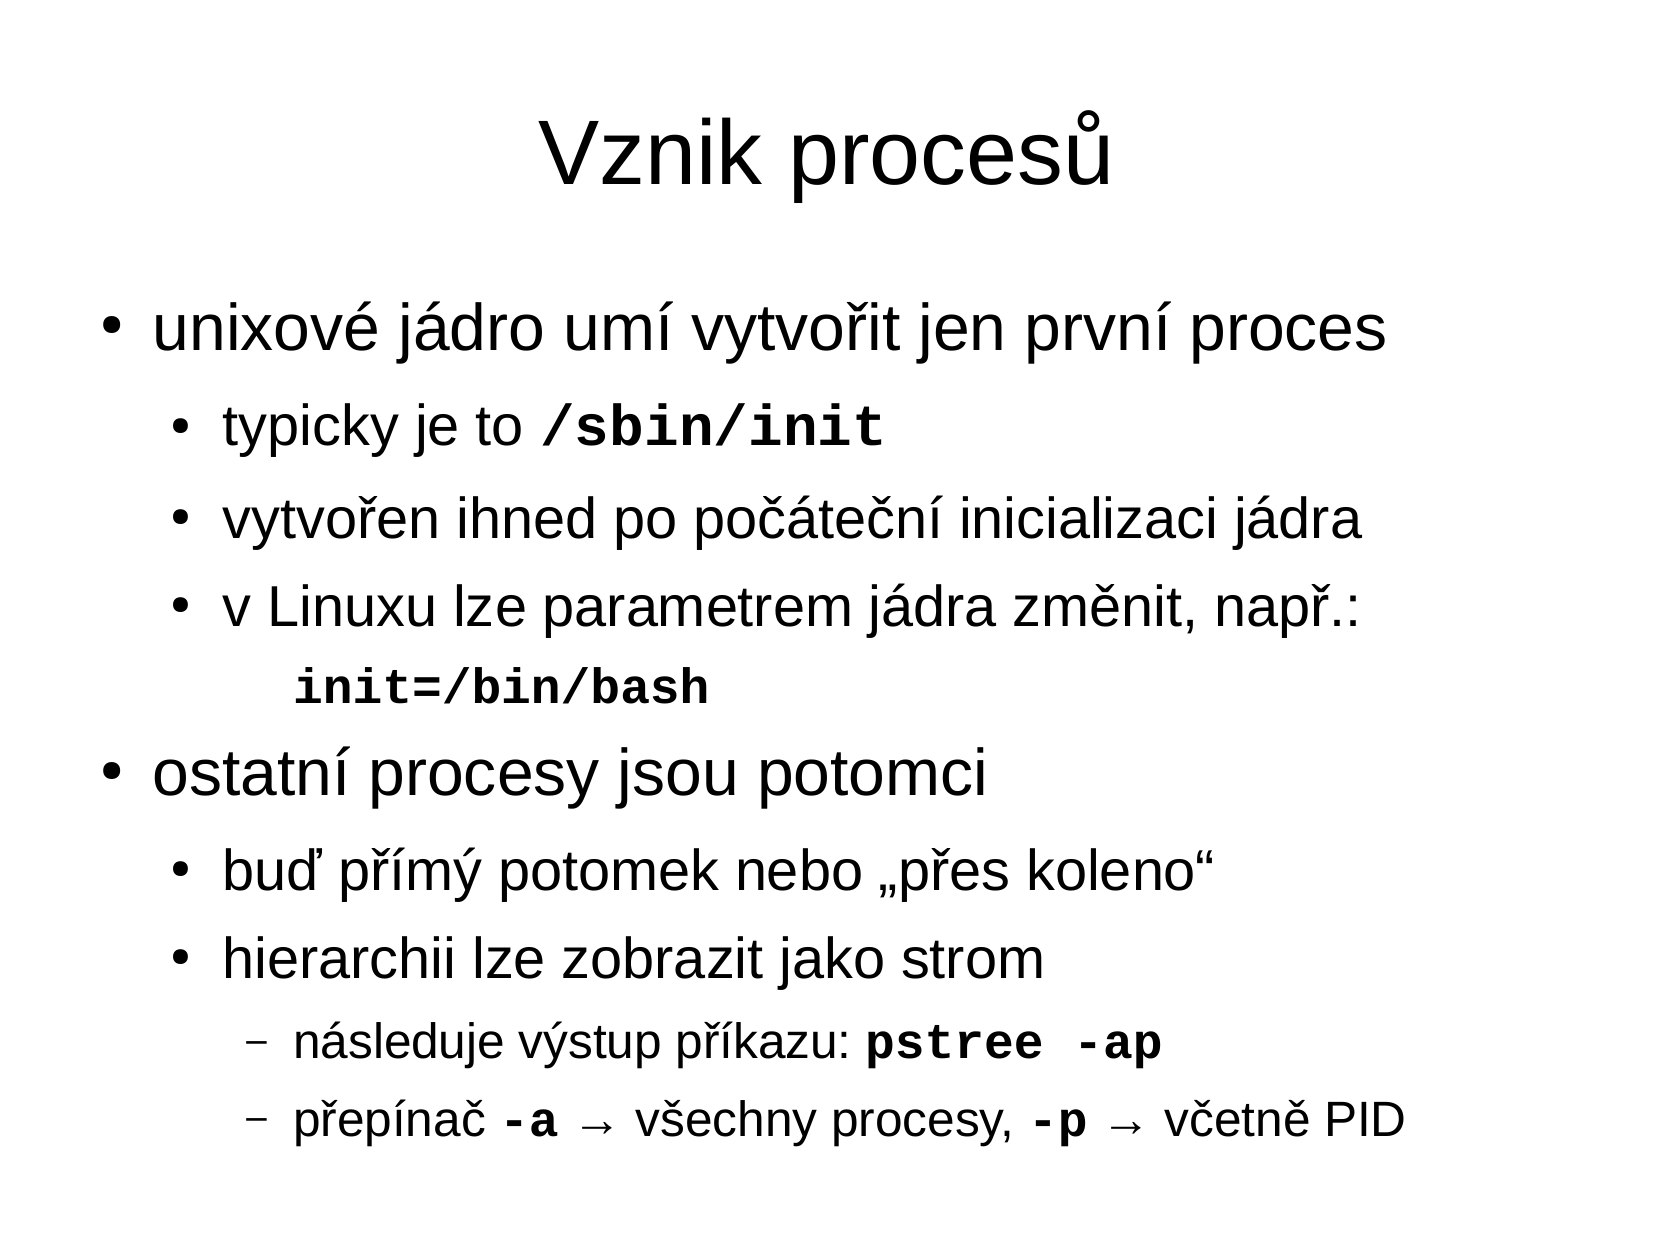

# Vznik procesů
unixové jádro umí vytvořit jen první proces
typicky je to /sbin/init
vytvořen ihned po počáteční inicializaci jádra
v Linuxu lze parametrem jádra změnit, např.:
init=/bin/bash
ostatní procesy jsou potomci
buď přímý potomek nebo „přes koleno“
hierarchii lze zobrazit jako strom
následuje výstup příkazu: pstree -ap
přepínač -a → všechny procesy, -p → včetně PID